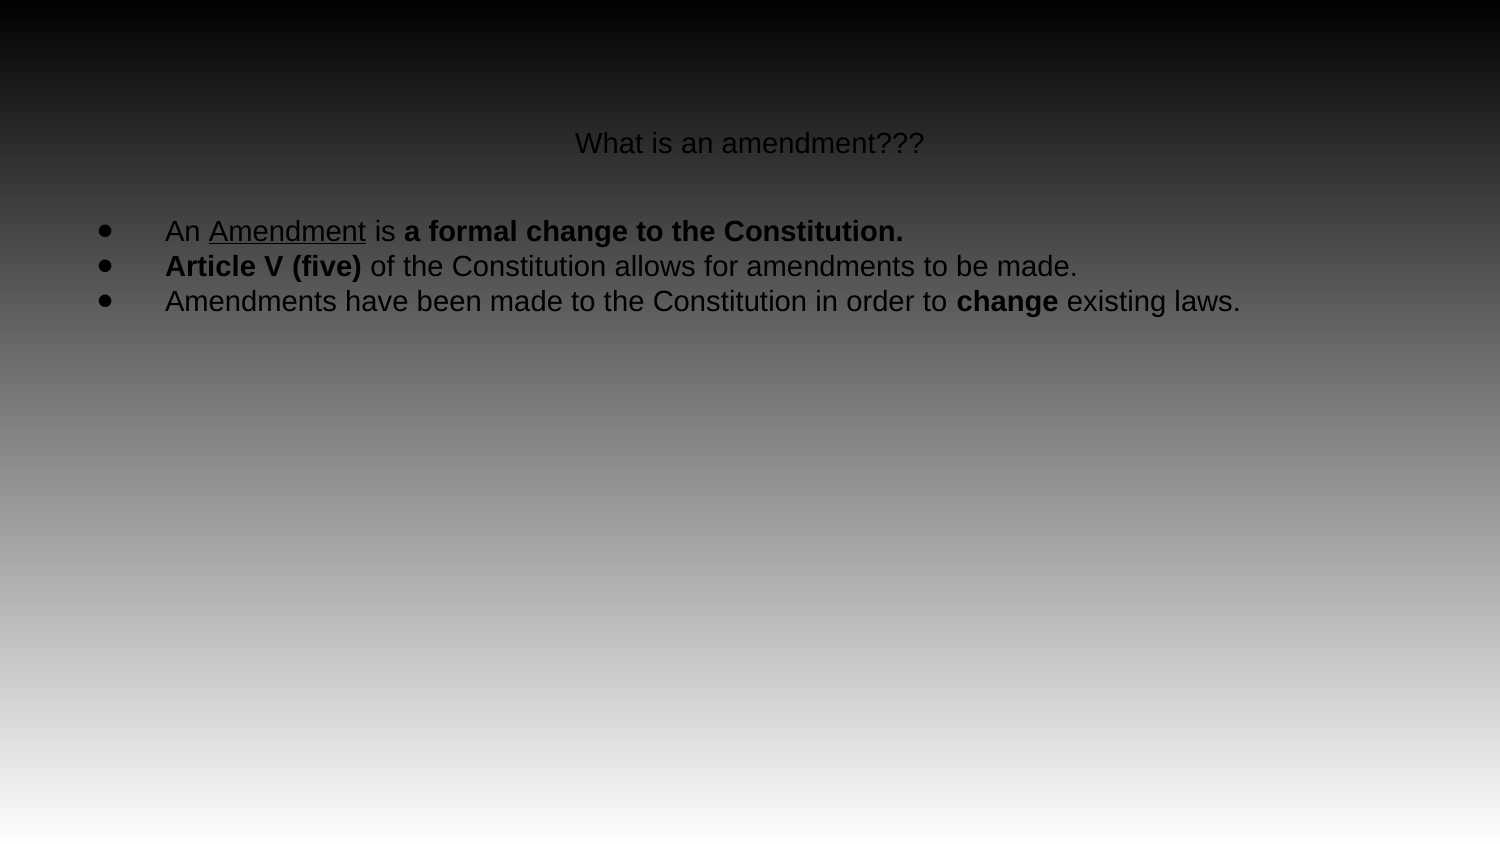

# What is an amendment???
An Amendment is a formal change to the Constitution.
Article V (five) of the Constitution allows for amendments to be made.
Amendments have been made to the Constitution in order to change existing laws.